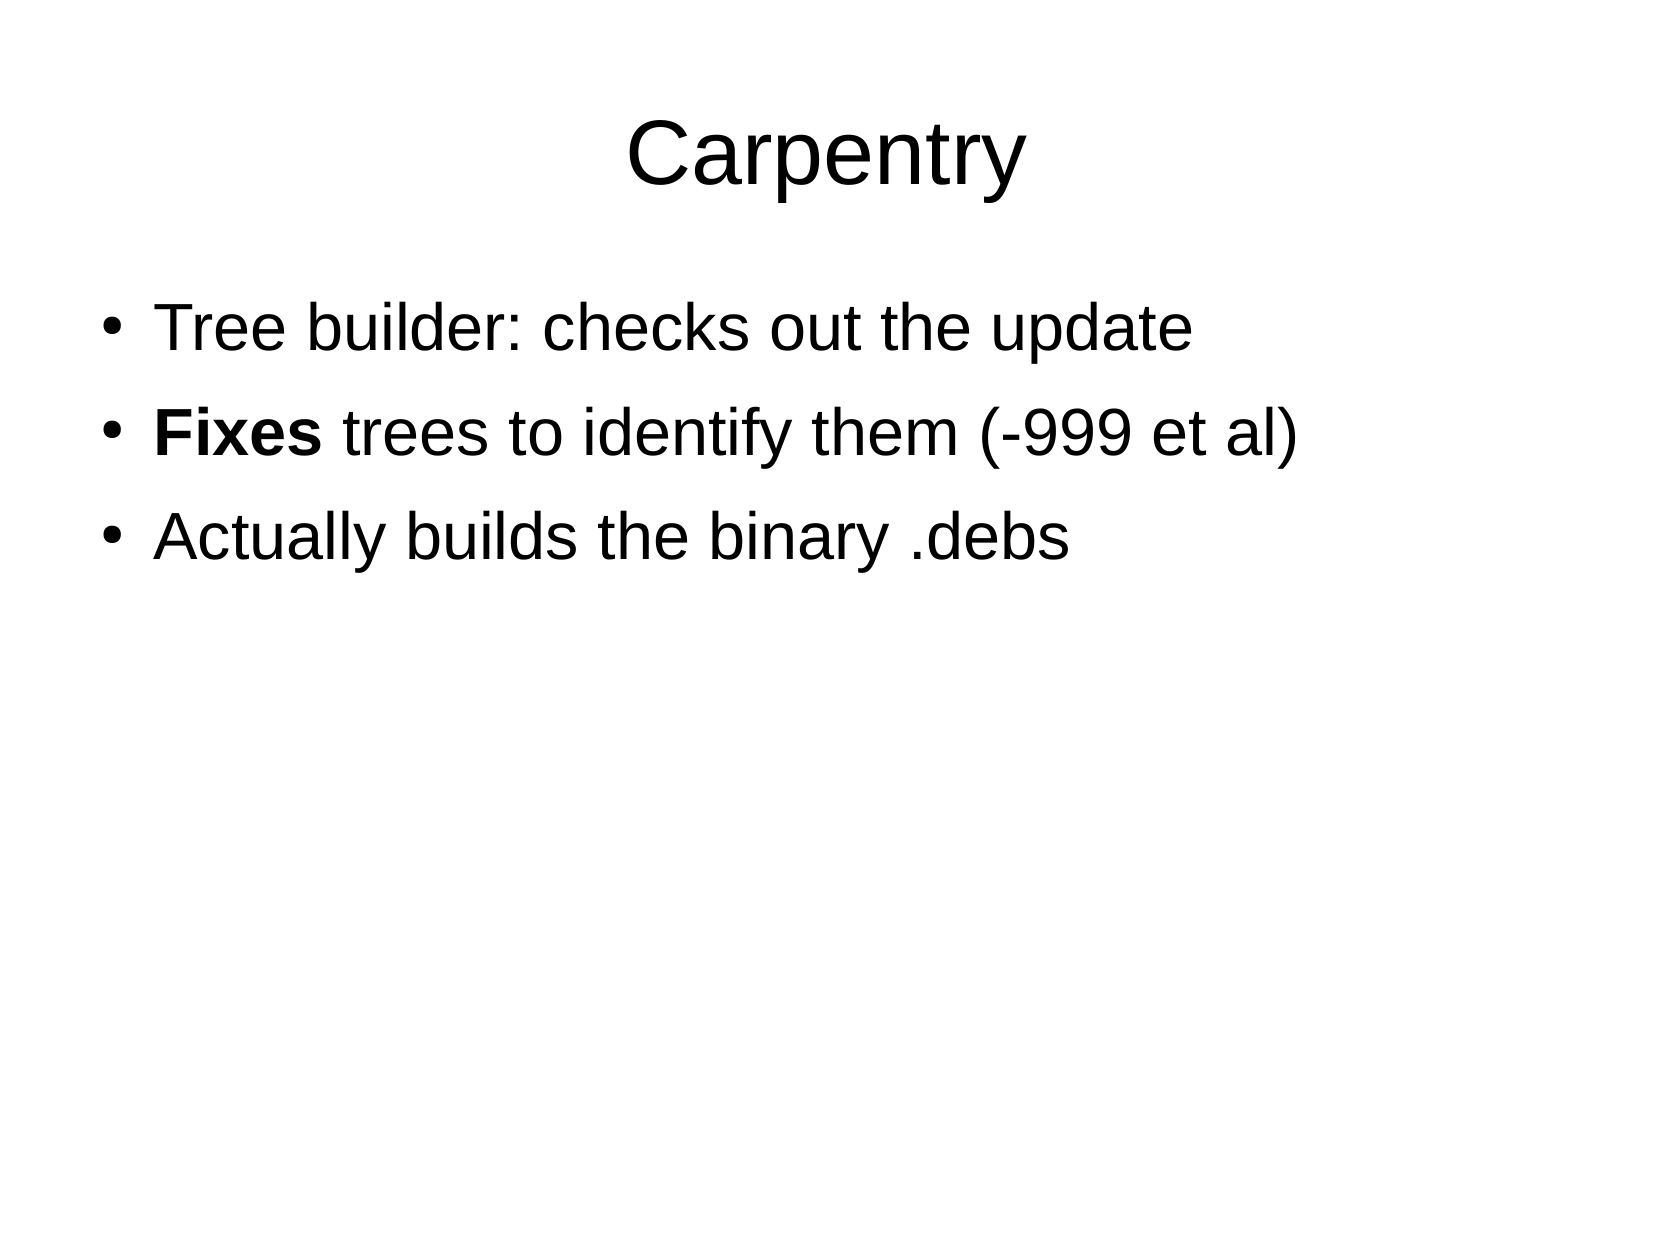

# Carpentry
Tree builder: checks out the update
Fixes trees to identify them (-999 et al)
Actually builds the binary .debs